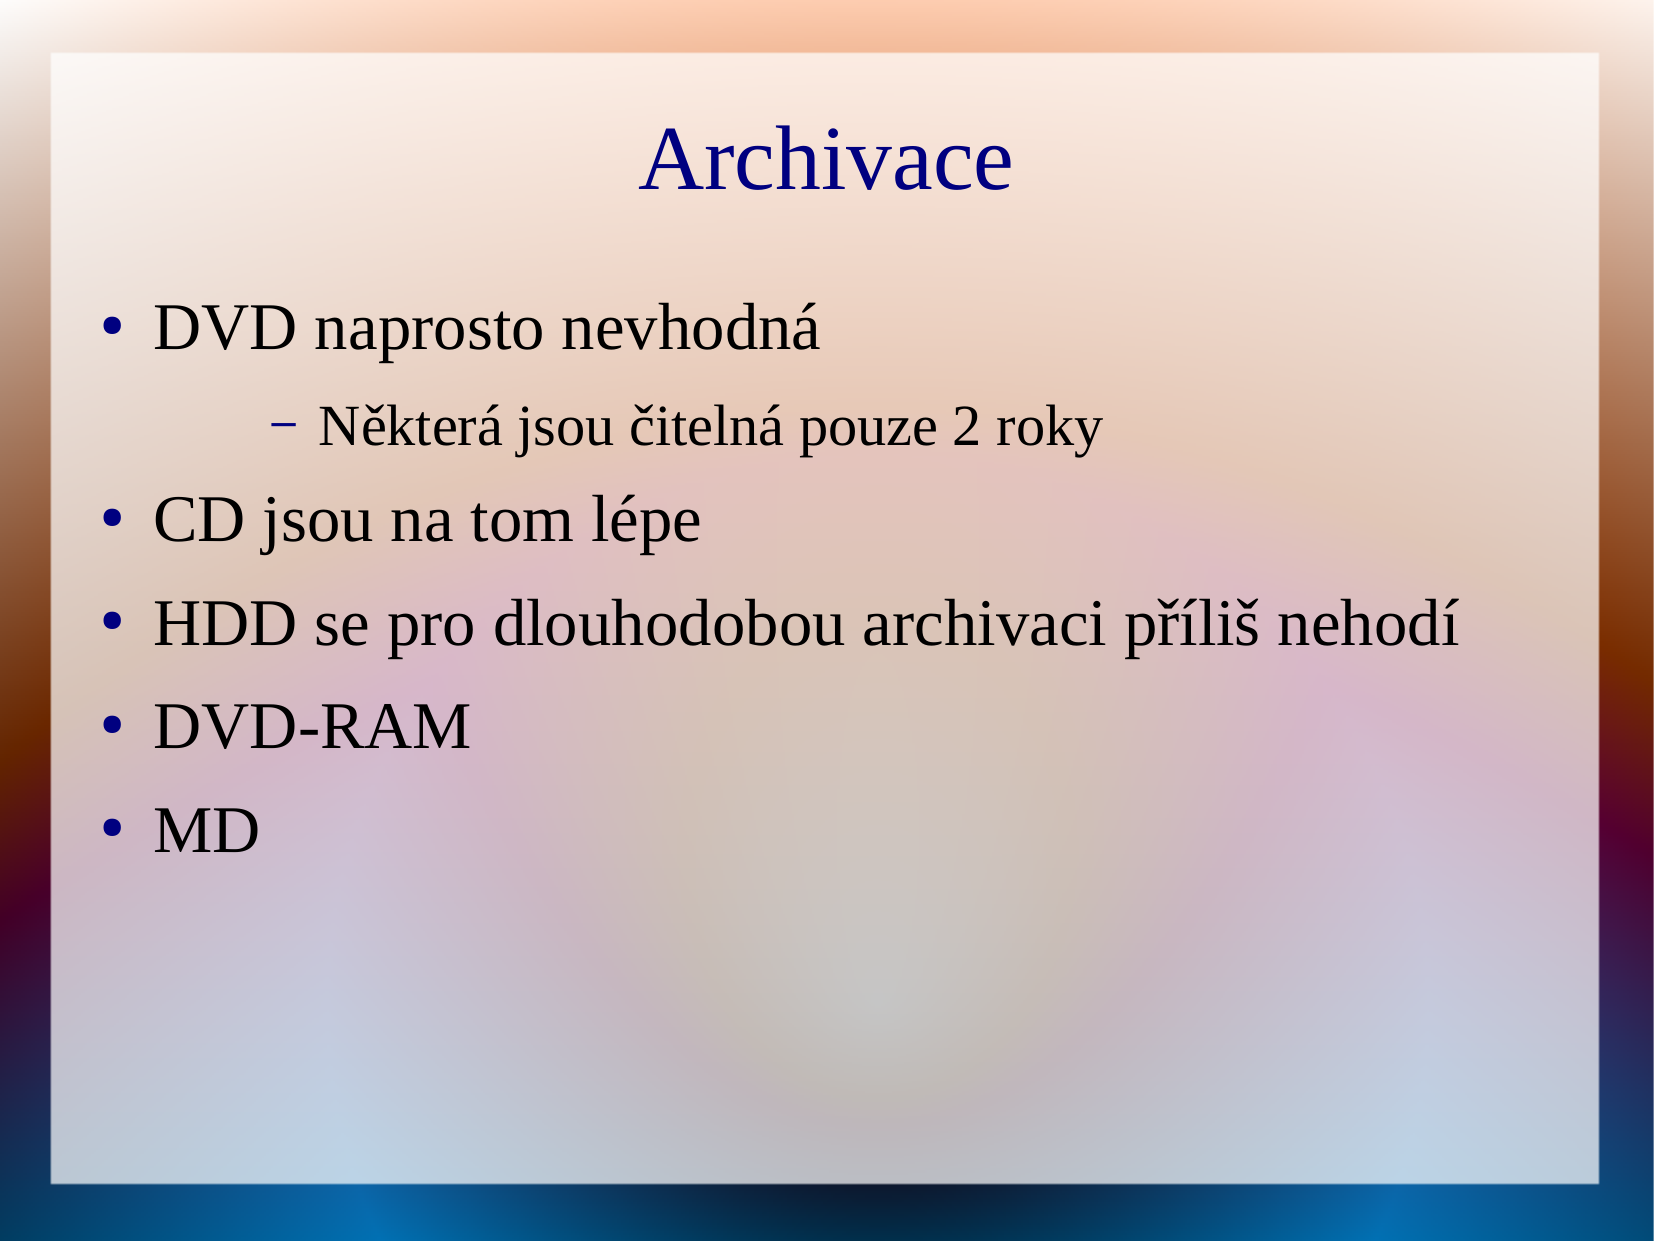

# Archivace
DVD naprosto nevhodná
Některá jsou čitelná pouze 2 roky
CD jsou na tom lépe
HDD se pro dlouhodobou archivaci příliš nehodí
DVD-RAM
MD